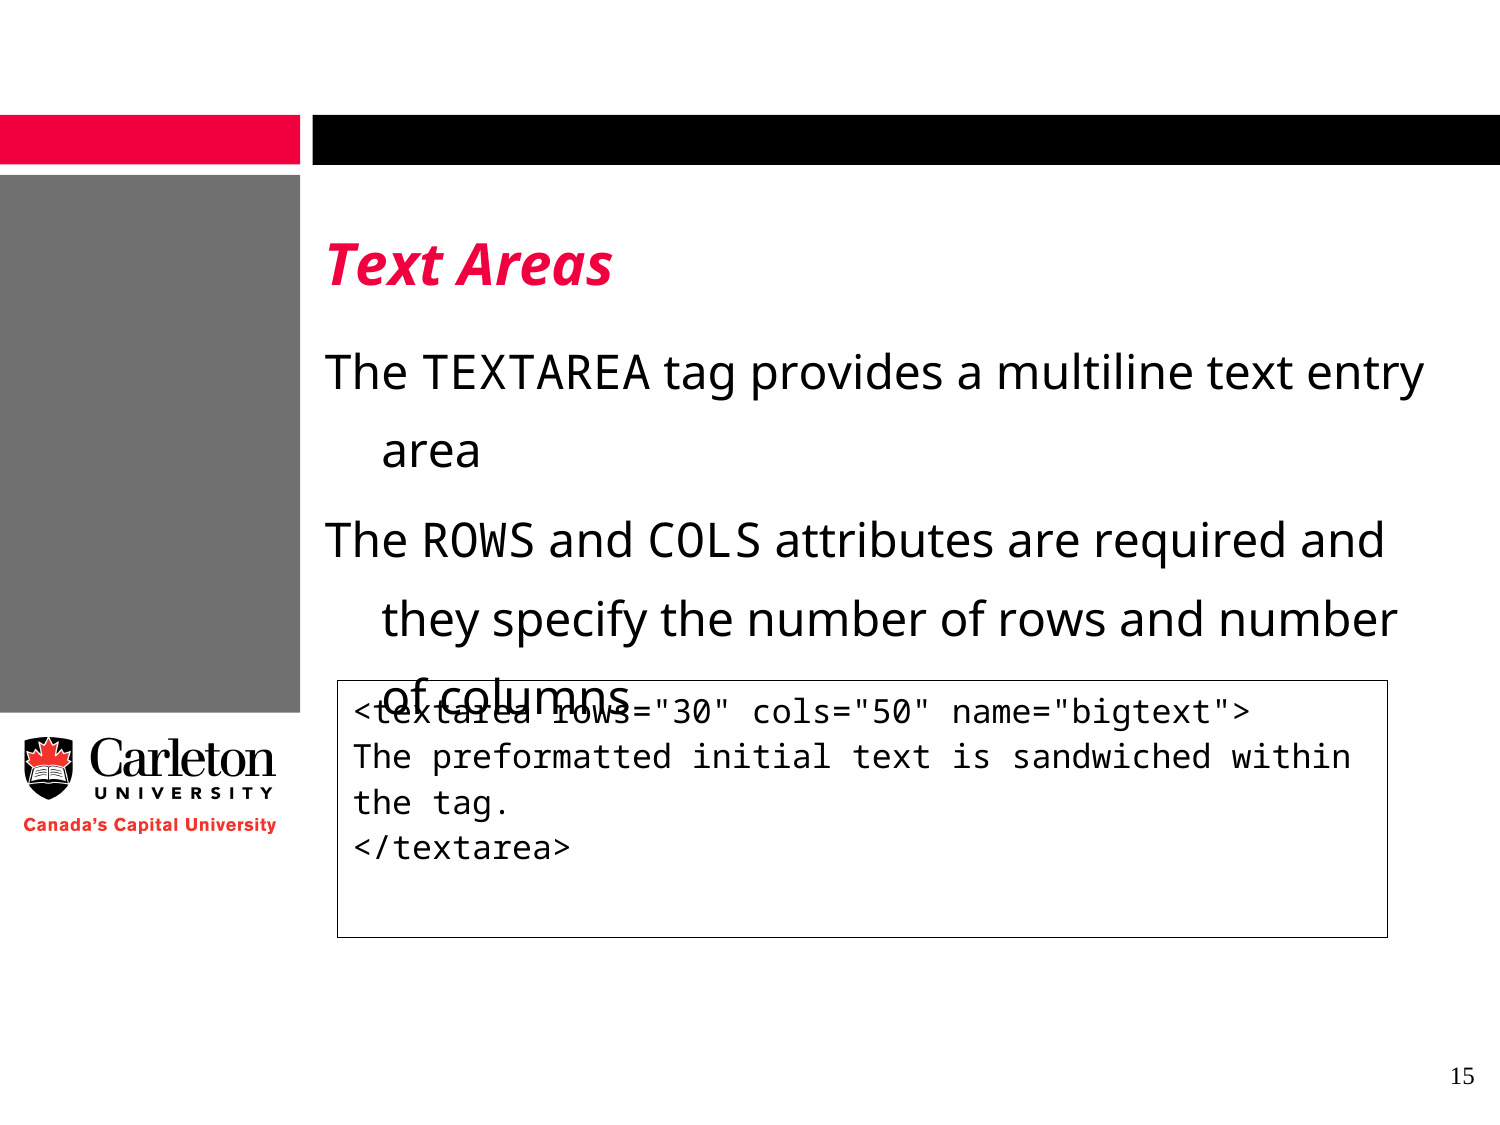

# Text Areas
The TEXTAREA tag provides a multiline text entry area
The ROWS and COLS attributes are required and they specify the number of rows and number of columns
<textarea rows="30" cols="50" name="bigtext">
The preformatted initial text is sandwiched within
the tag.
</textarea>
15